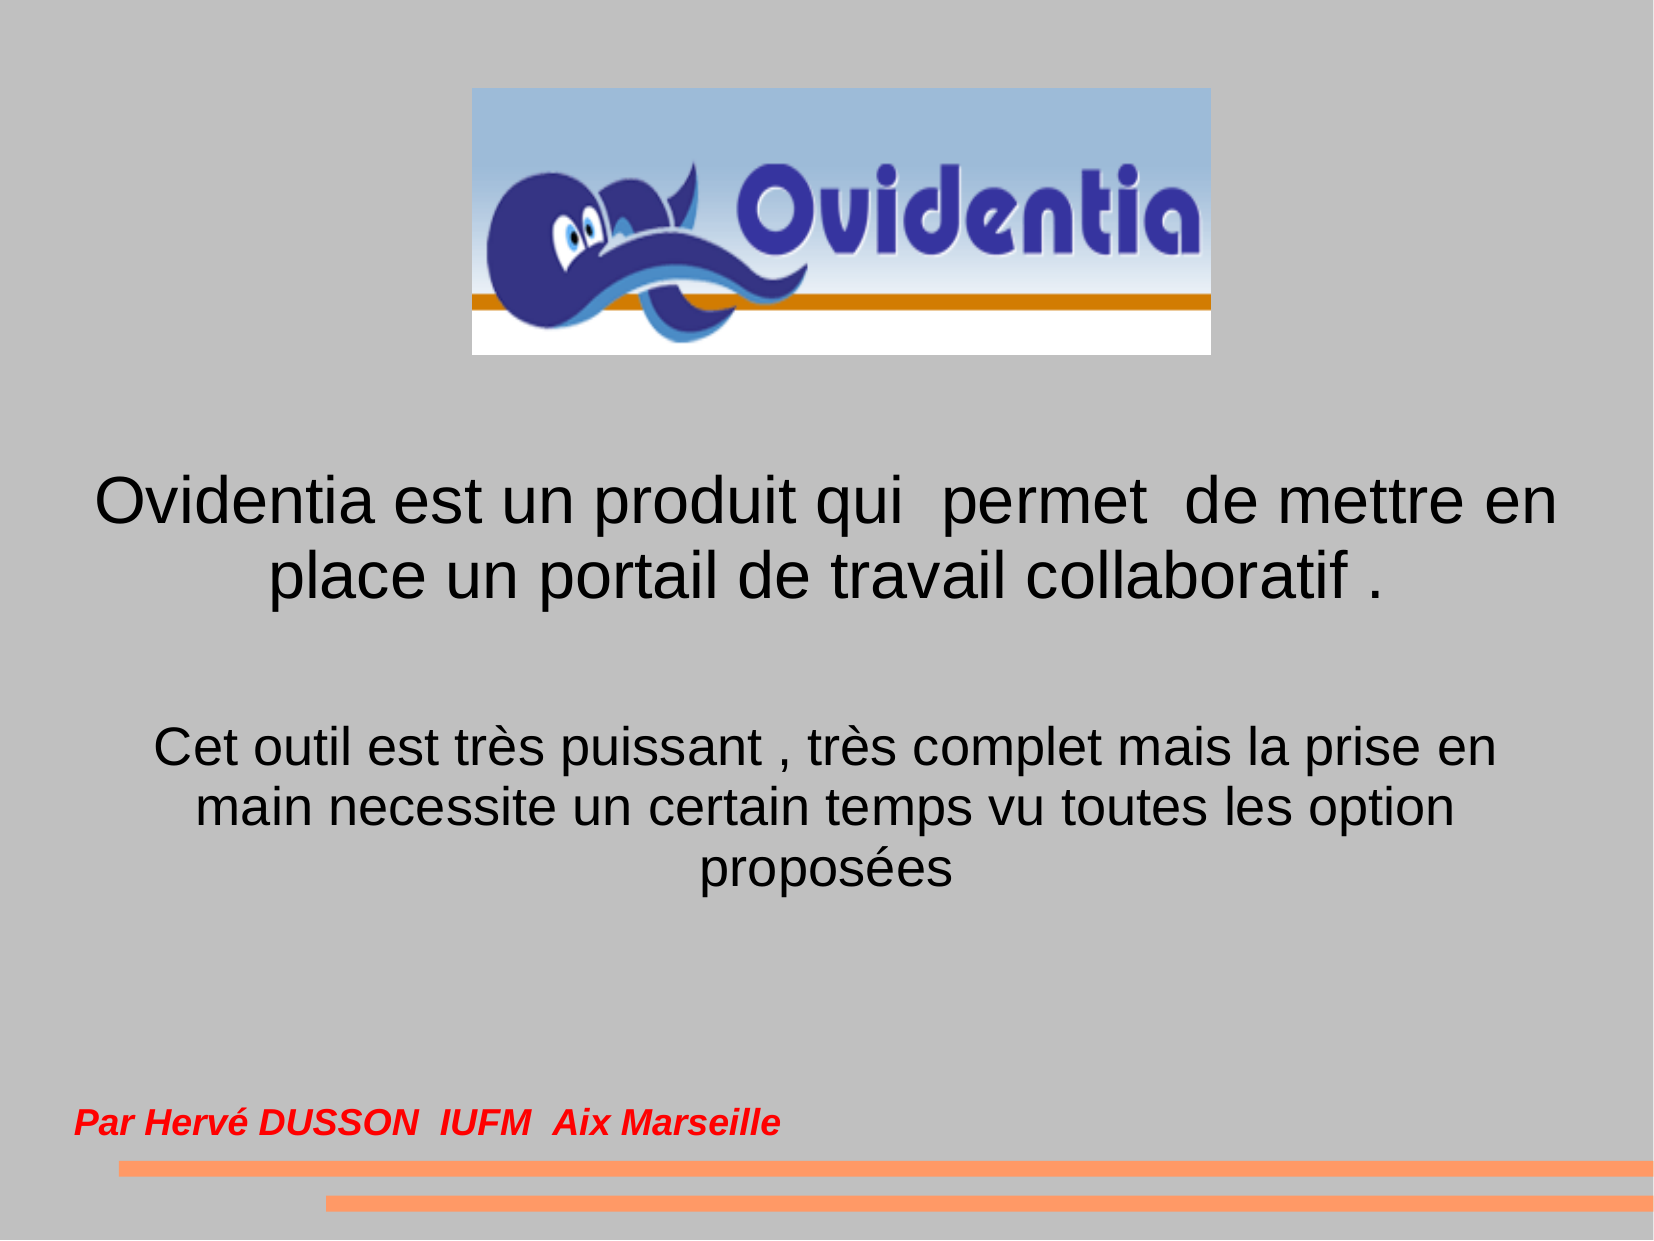

Ovidentia est un produit qui permet de mettre en place un portail de travail collaboratif .
Cet outil est très puissant , très complet mais la prise en main necessite un certain temps vu toutes les option proposées
Par Hervé DUSSON IUFM Aix Marseille